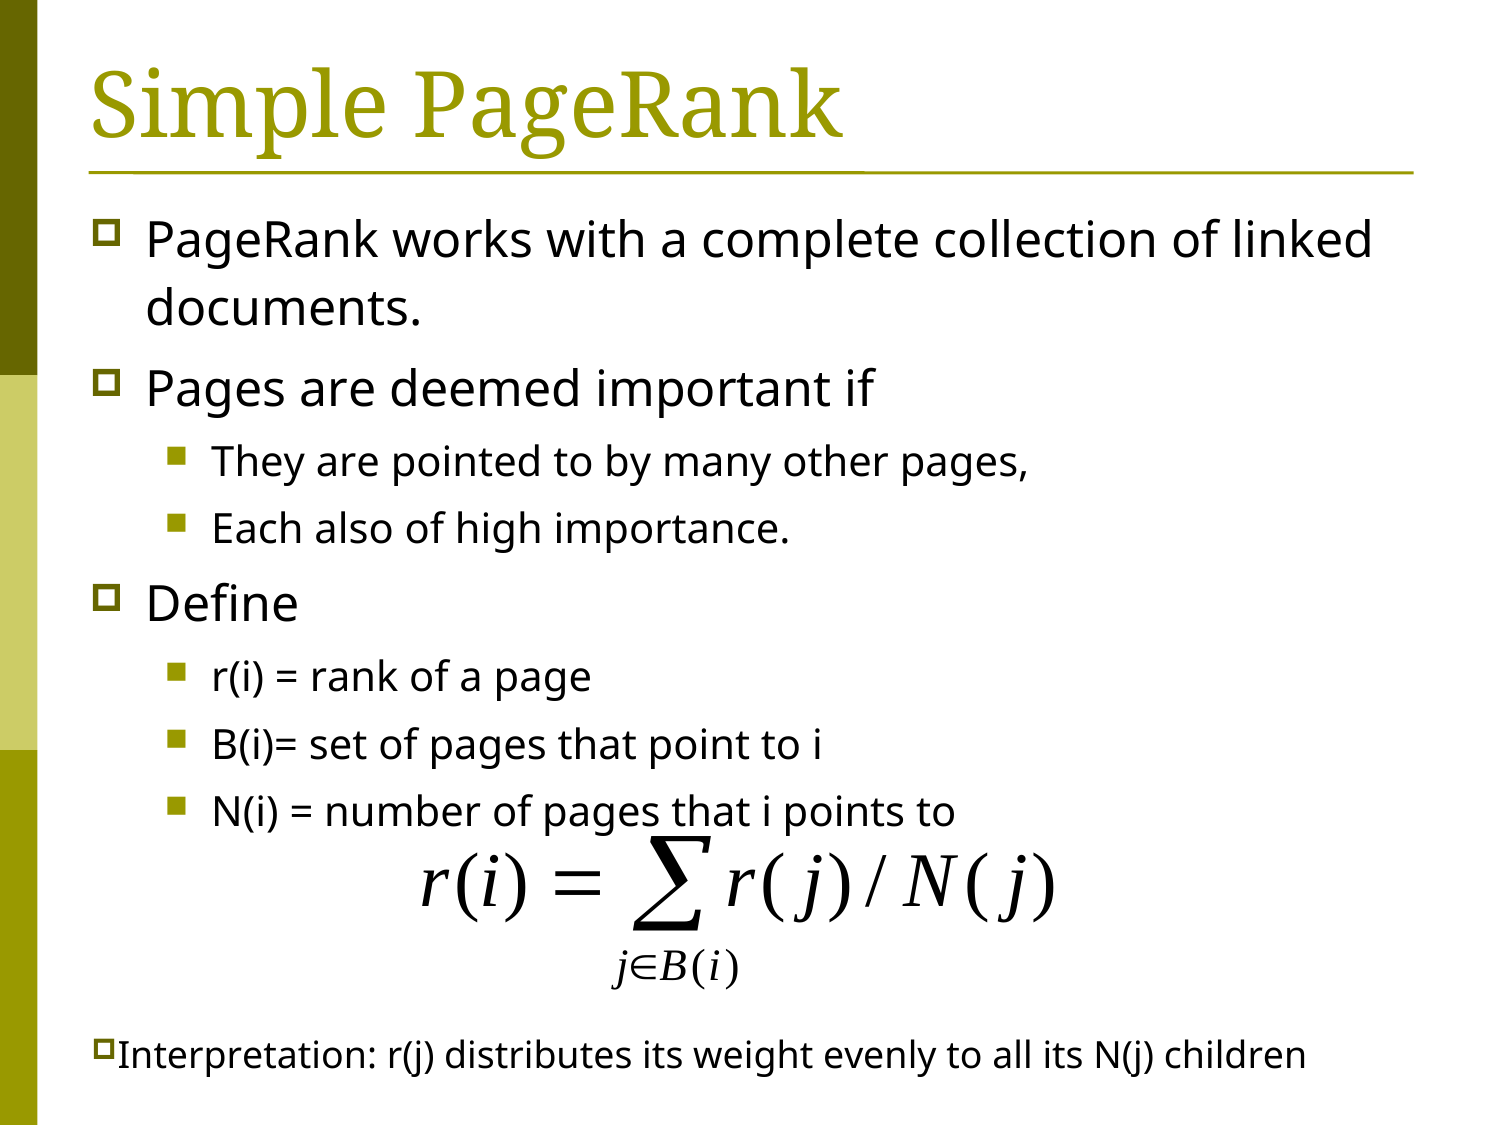

# Simple PageRank
PageRank works with a complete collection of linked documents.
Pages are deemed important if
They are pointed to by many other pages,
Each also of high importance.
Define
r(i) = rank of a page
B(i)= set of pages that point to i
N(i) = number of pages that i points to
Interpretation: r(j) distributes its weight evenly to all its N(j) children